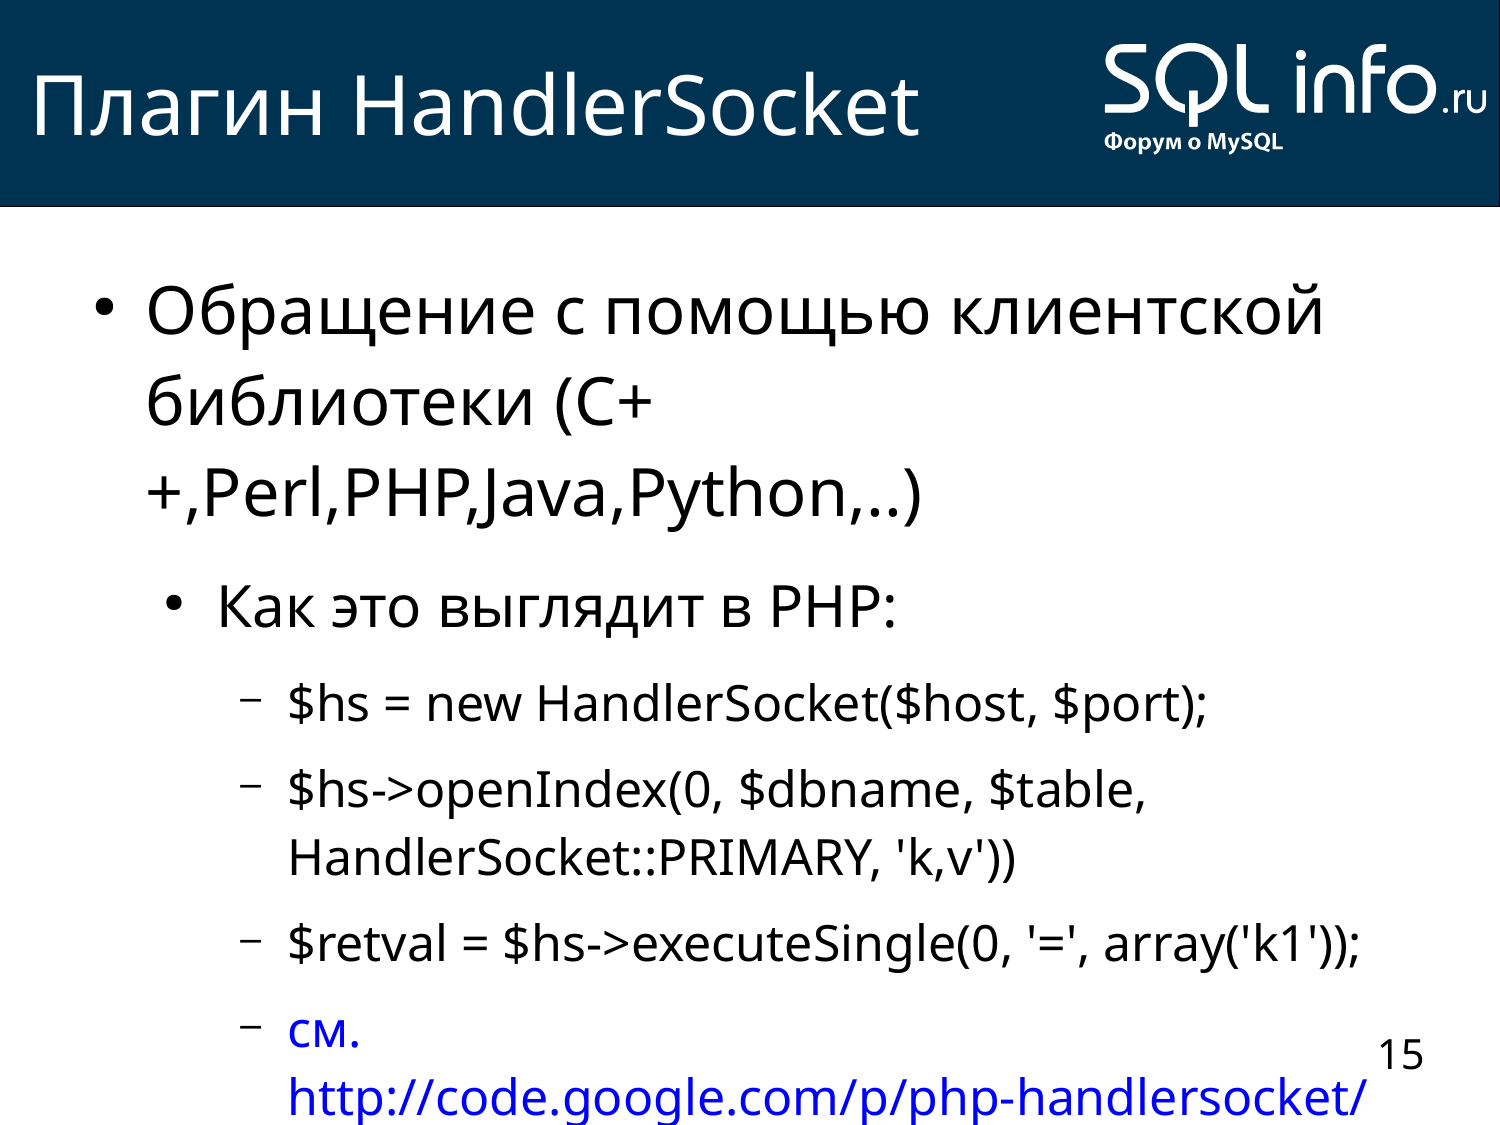

# Плагин HandlerSocket
Обращение с помощью клиентской библиотеки (C++,Perl,PHP,Java,Python,..)
Как это выглядит в PHP:
$hs = new HandlerSocket($host, $port);
$hs->openIndex(0, $dbname, $table, HandlerSocket::PRIMARY, 'k,v'))
$retval = $hs->executeSingle(0, '=', array('k1'));
см. http://code.google.com/p/php-handlersocket/
Доступны: GET, UPDATE, REMOVE
15